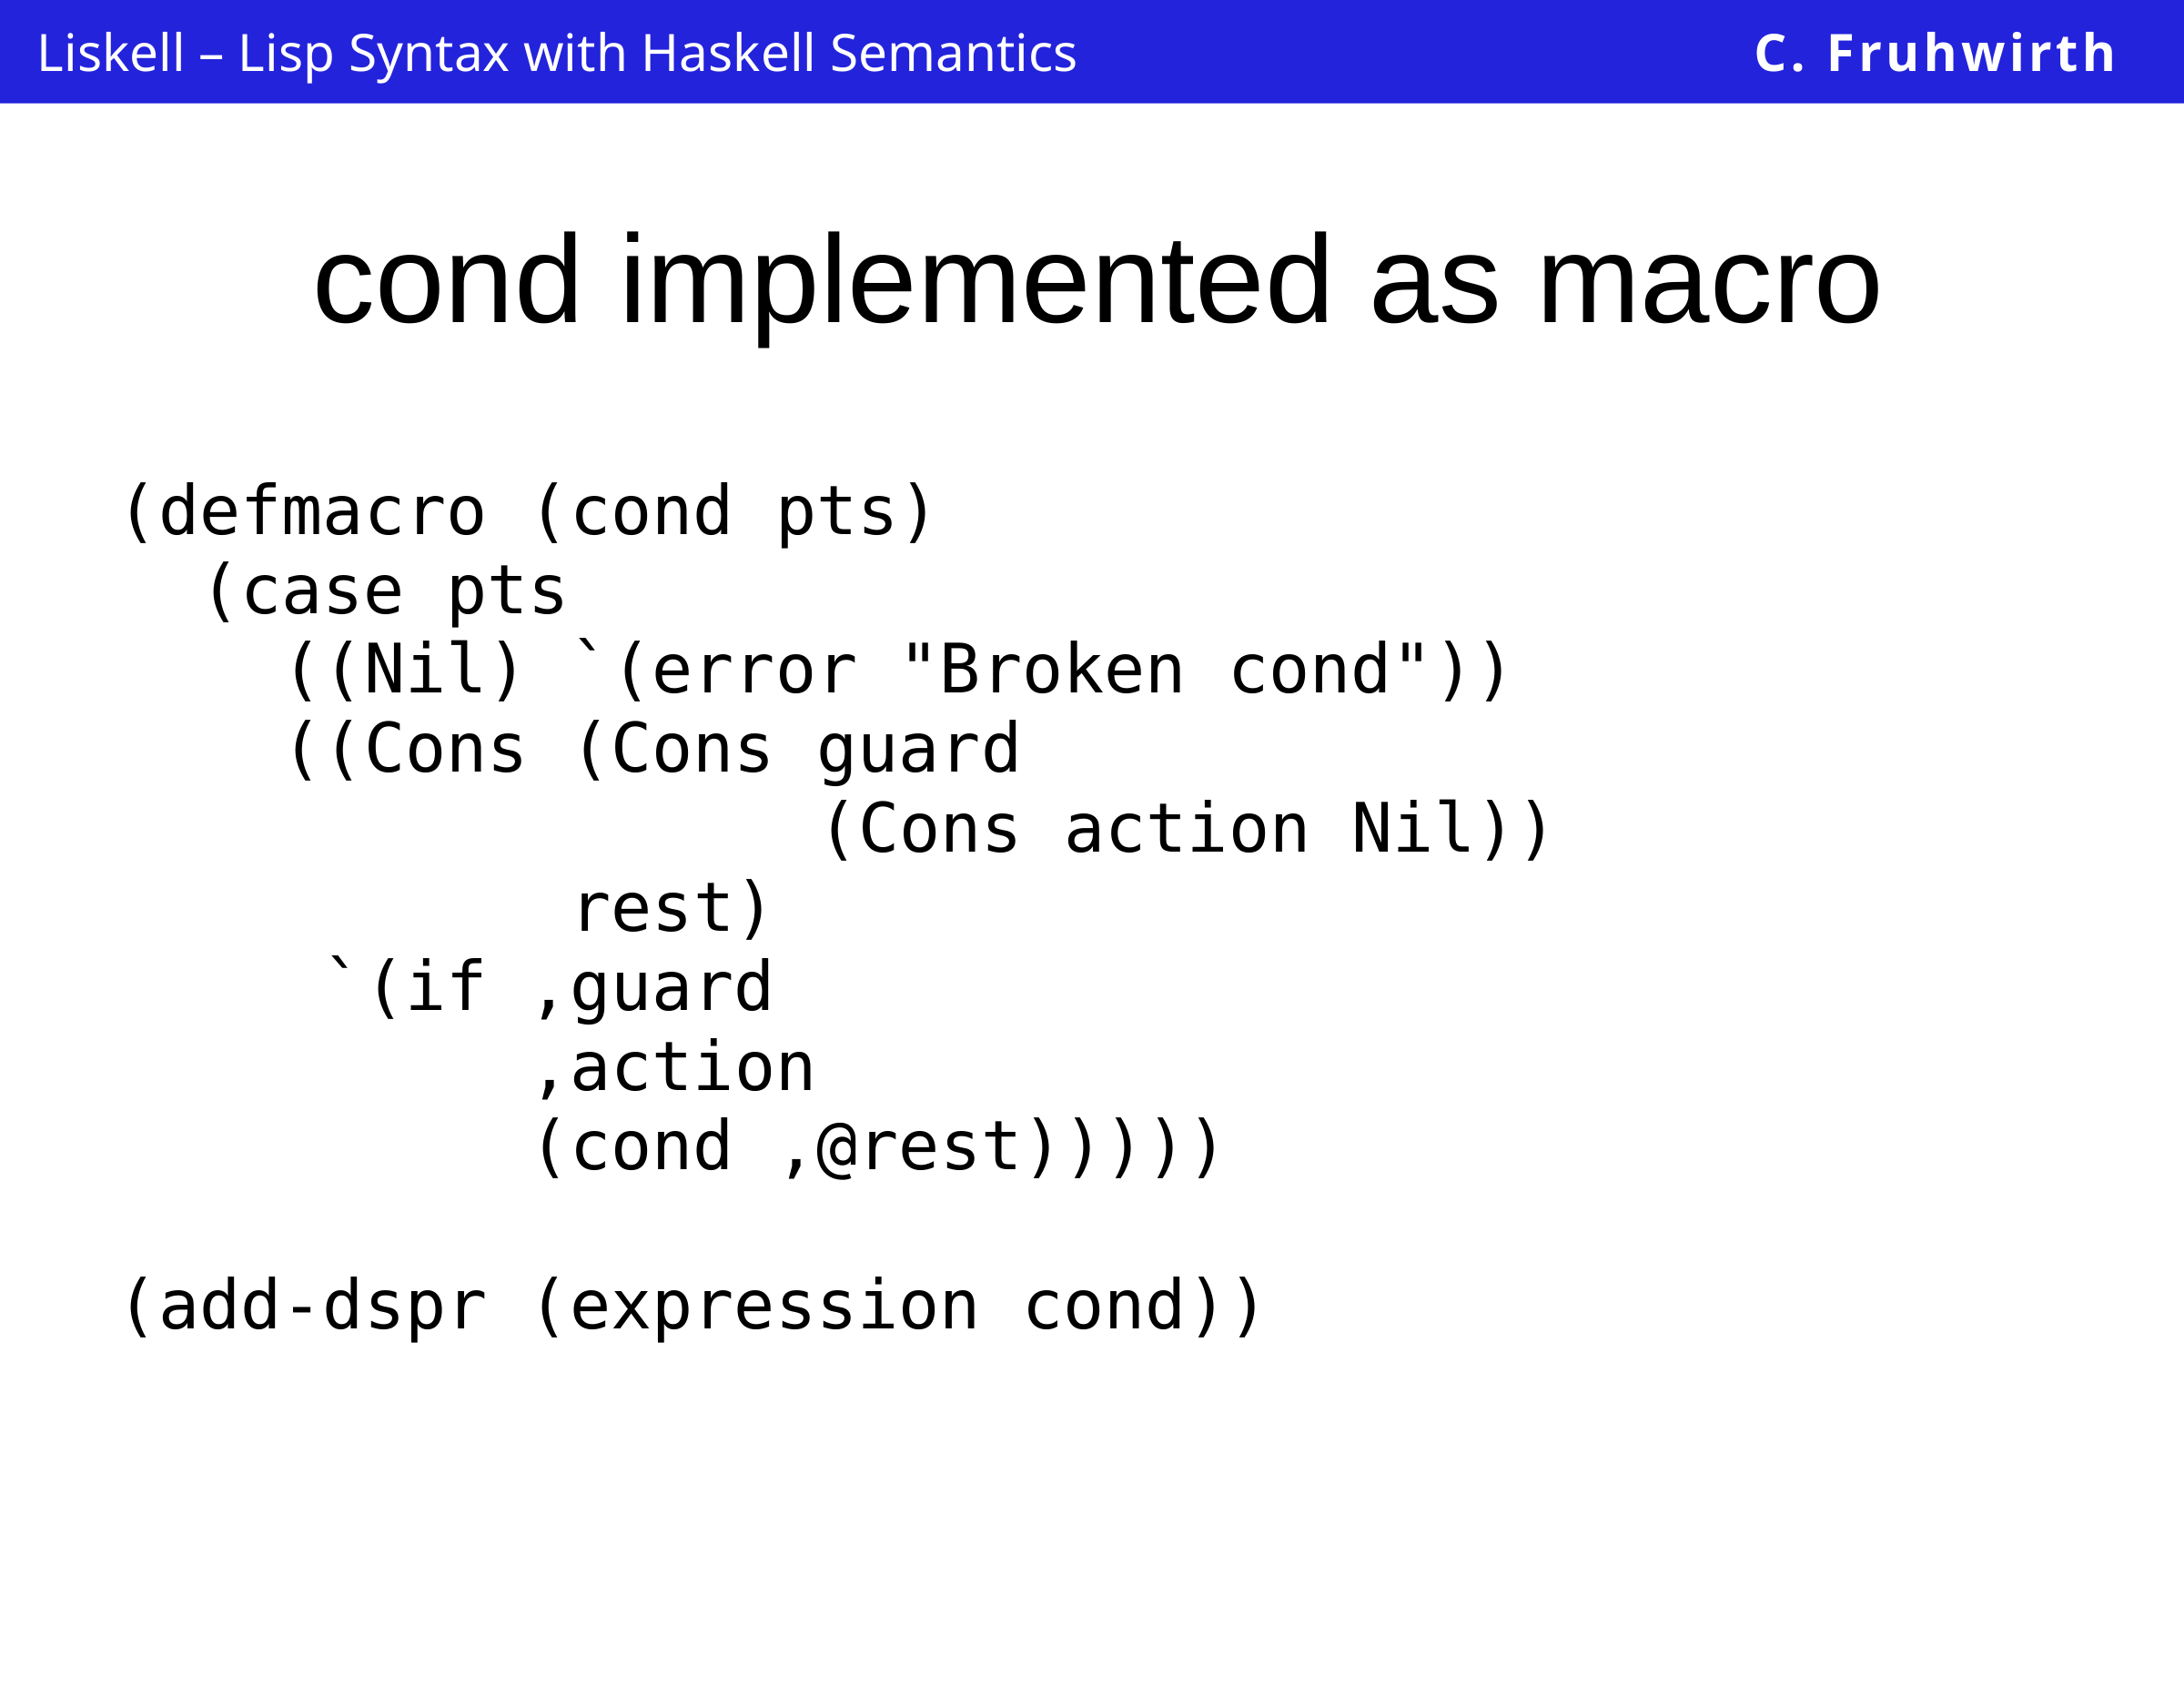

# cond implemented as macro
(defmacro (cond pts)
 (case pts
 ((Nil) `(error "Broken cond"))
 ((Cons (Cons guard
 (Cons action Nil))
 rest)
 `(if ,guard
 ,action
 (cond ,@rest)))))
(add-dspr (expression cond))